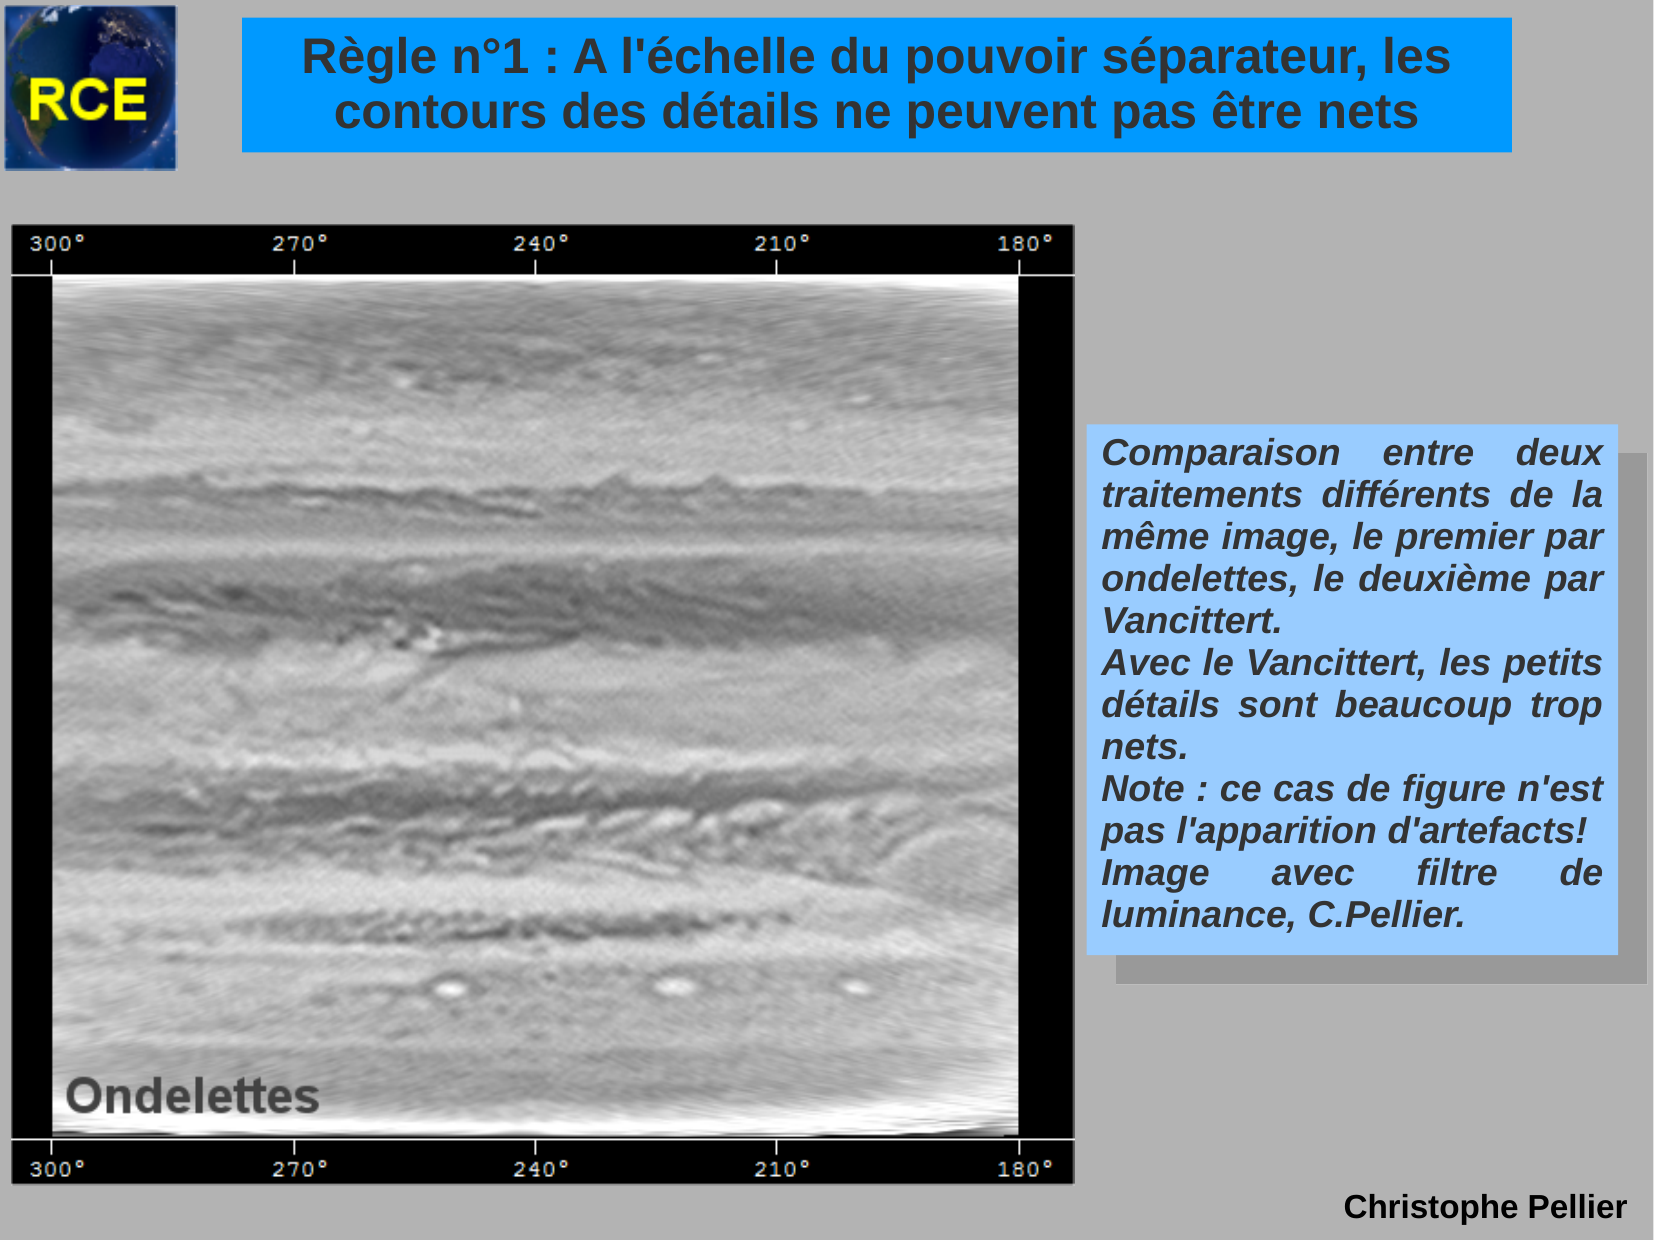

Règle n°1 : A l'échelle du pouvoir séparateur, les contours des détails ne peuvent pas être nets
Comparaison entre deux traitements différents de la même image, le premier par ondelettes, le deuxième par Vancittert.
Avec le Vancittert, les petits détails sont beaucoup trop nets.
Note : ce cas de figure n'est pas l'apparition d'artefacts!
Image avec filtre de luminance, C.Pellier.
Christophe Pellier